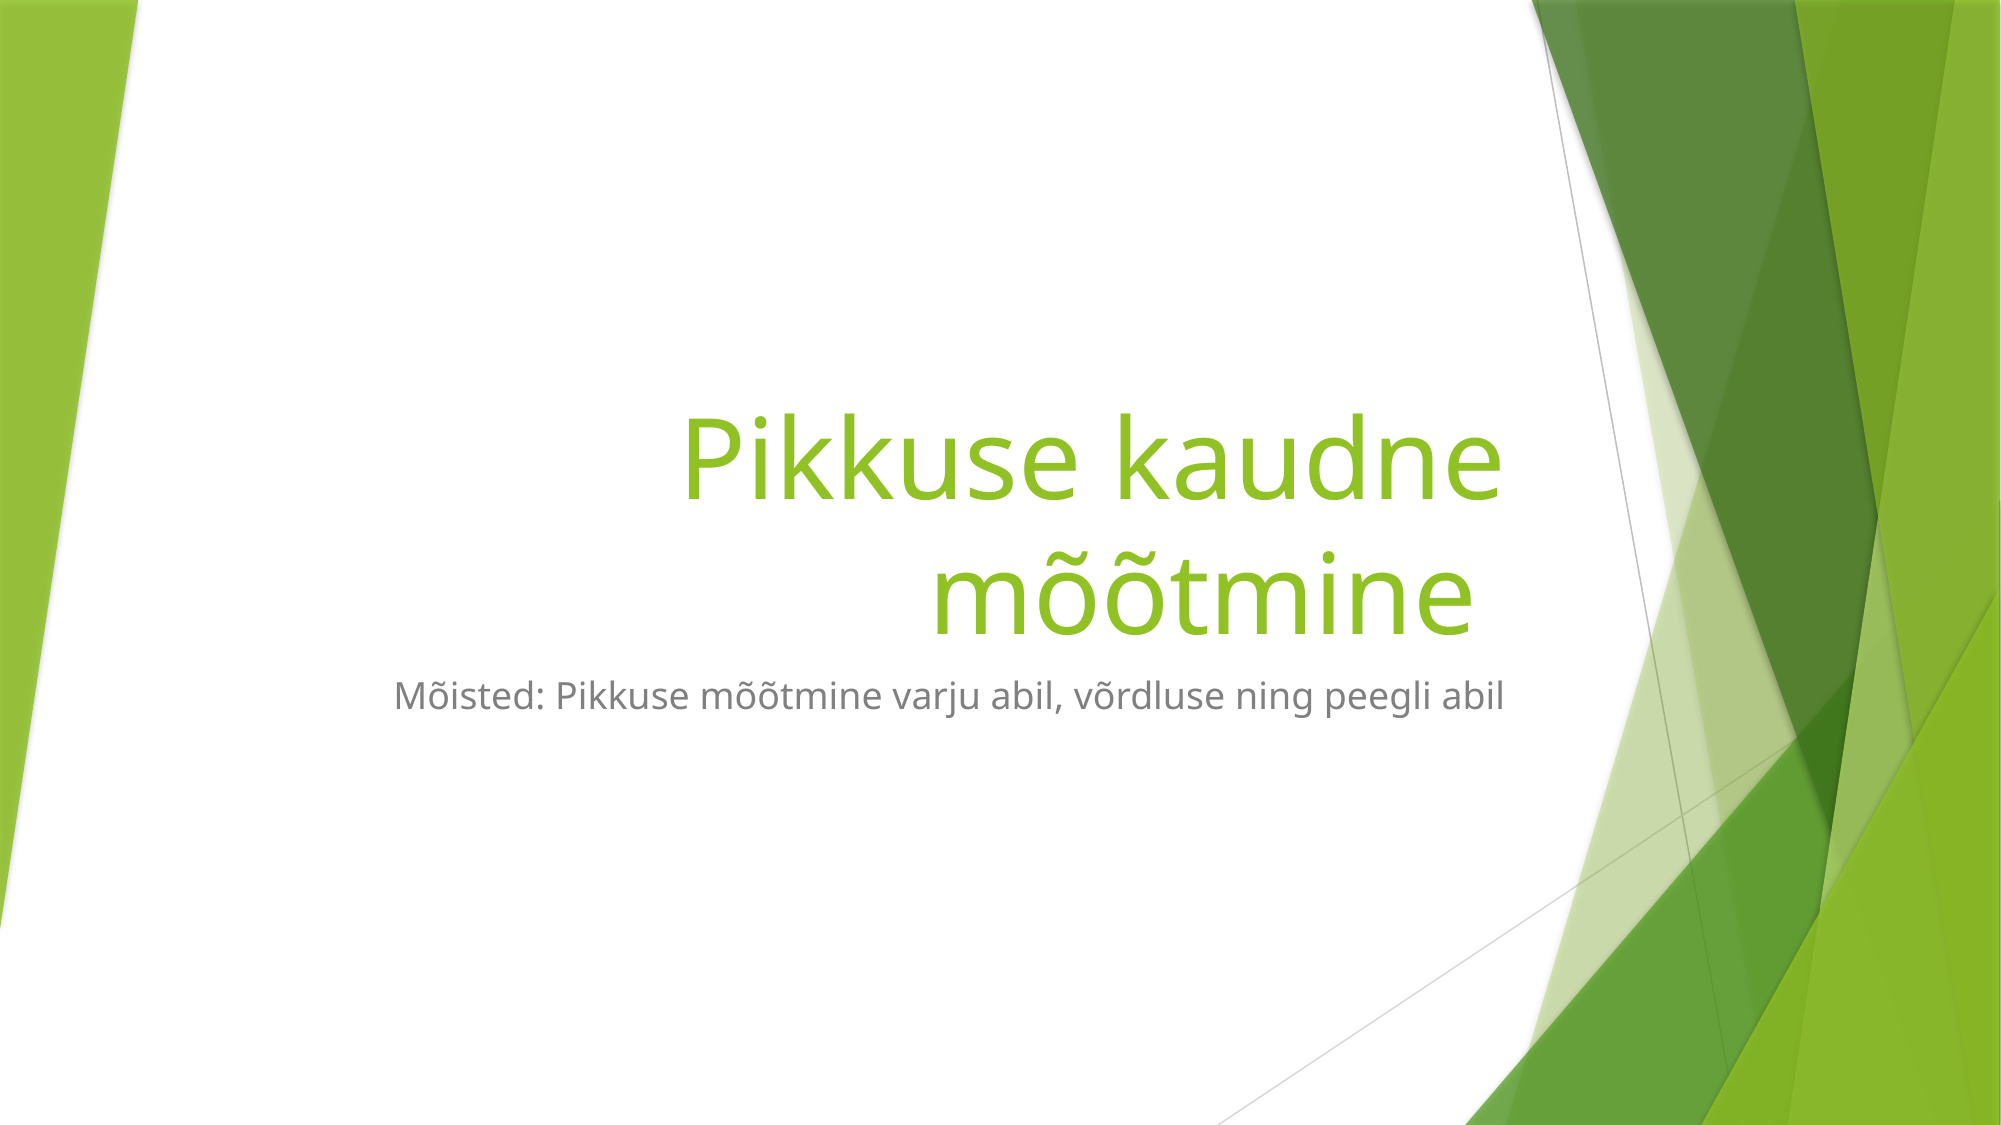

# Pikkuse kaudne mõõtmine
Mõisted: Pikkuse mõõtmine varju abil, võrdluse ning peegli abil